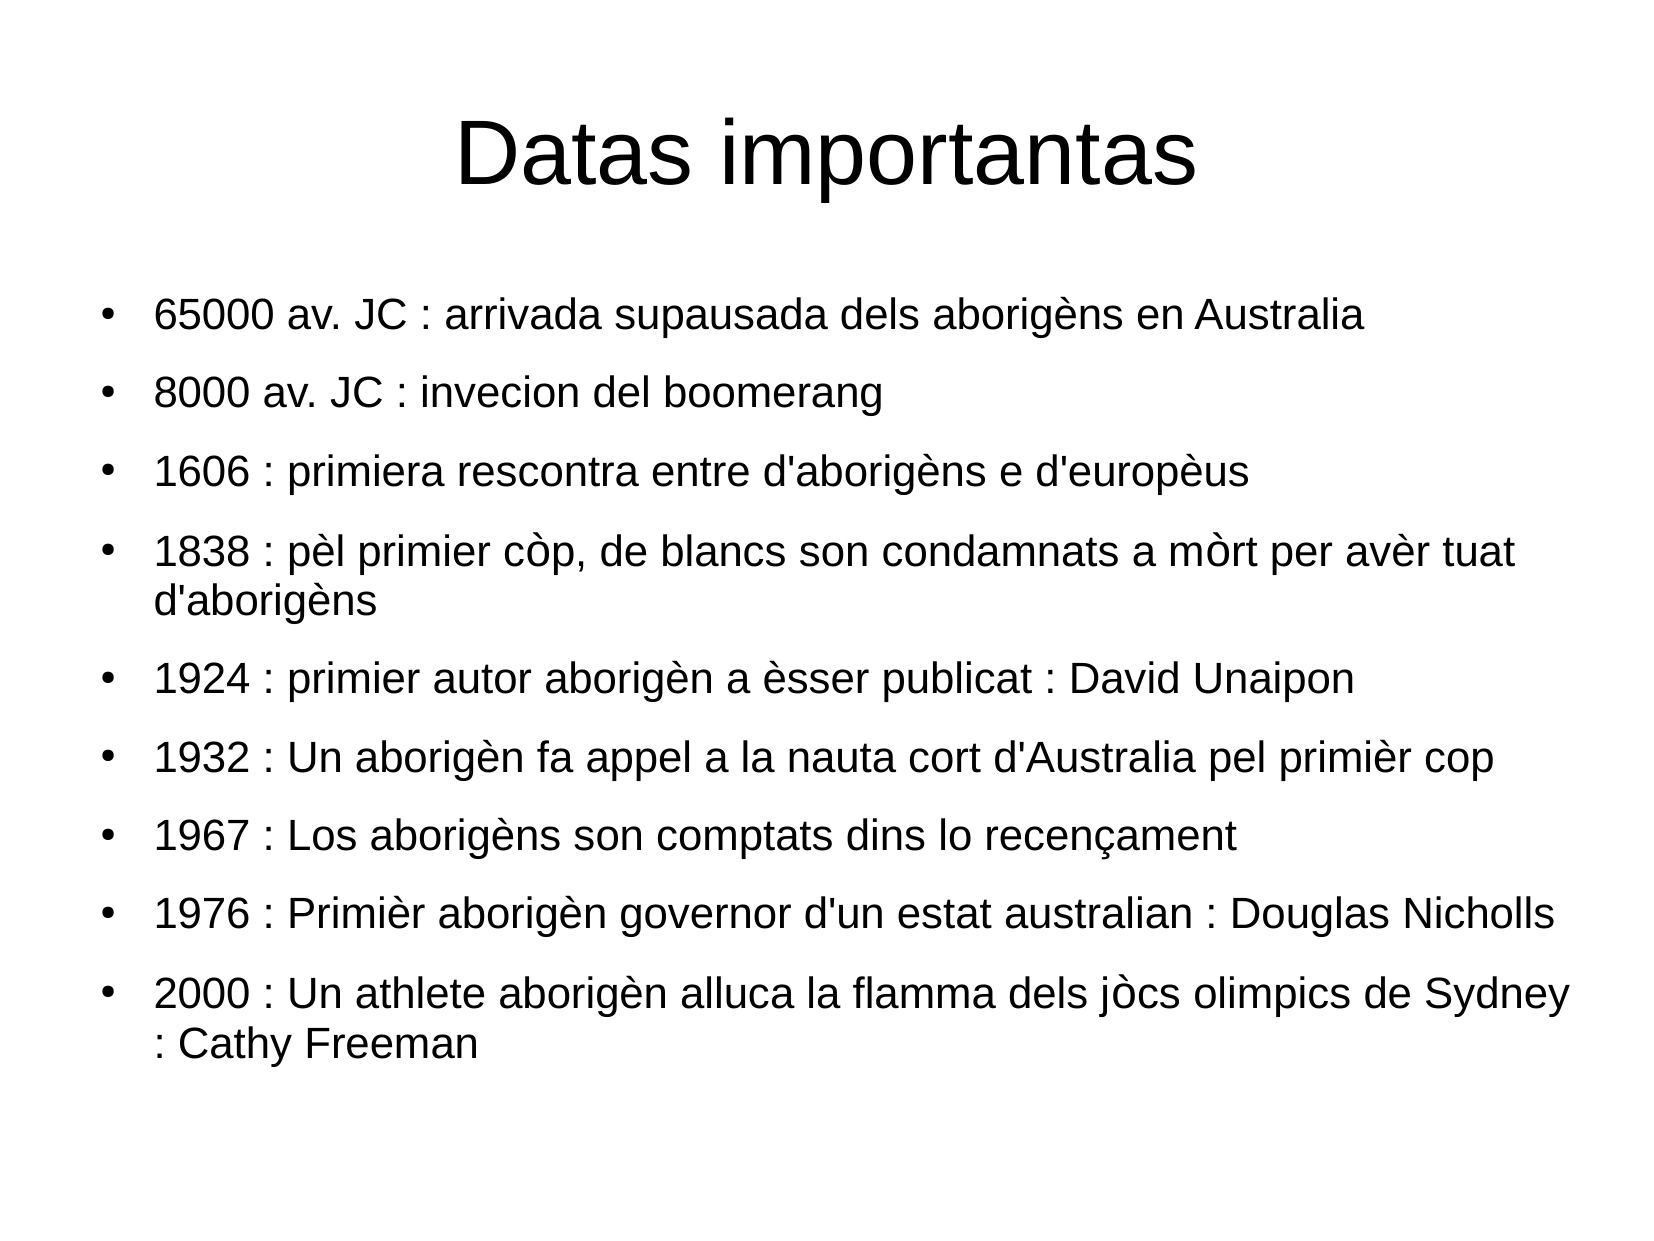

# Datas importantas
65000 av. JC : arrivada supausada dels aborigèns en Australia
8000 av. JC : invecion del boomerang
1606 : primiera rescontra entre d'aborigèns e d'europèus
1838 : pèl primier còp, de blancs son condamnats a mòrt per avèr tuat d'aborigèns
1924 : primier autor aborigèn a èsser publicat : David Unaipon
1932 : Un aborigèn fa appel a la nauta cort d'Australia pel primièr cop
1967 : Los aborigèns son comptats dins lo recençament
1976 : Primièr aborigèn governor d'un estat australian : Douglas Nicholls
2000 : Un athlete aborigèn alluca la flamma dels jòcs olimpics de Sydney : Cathy Freeman